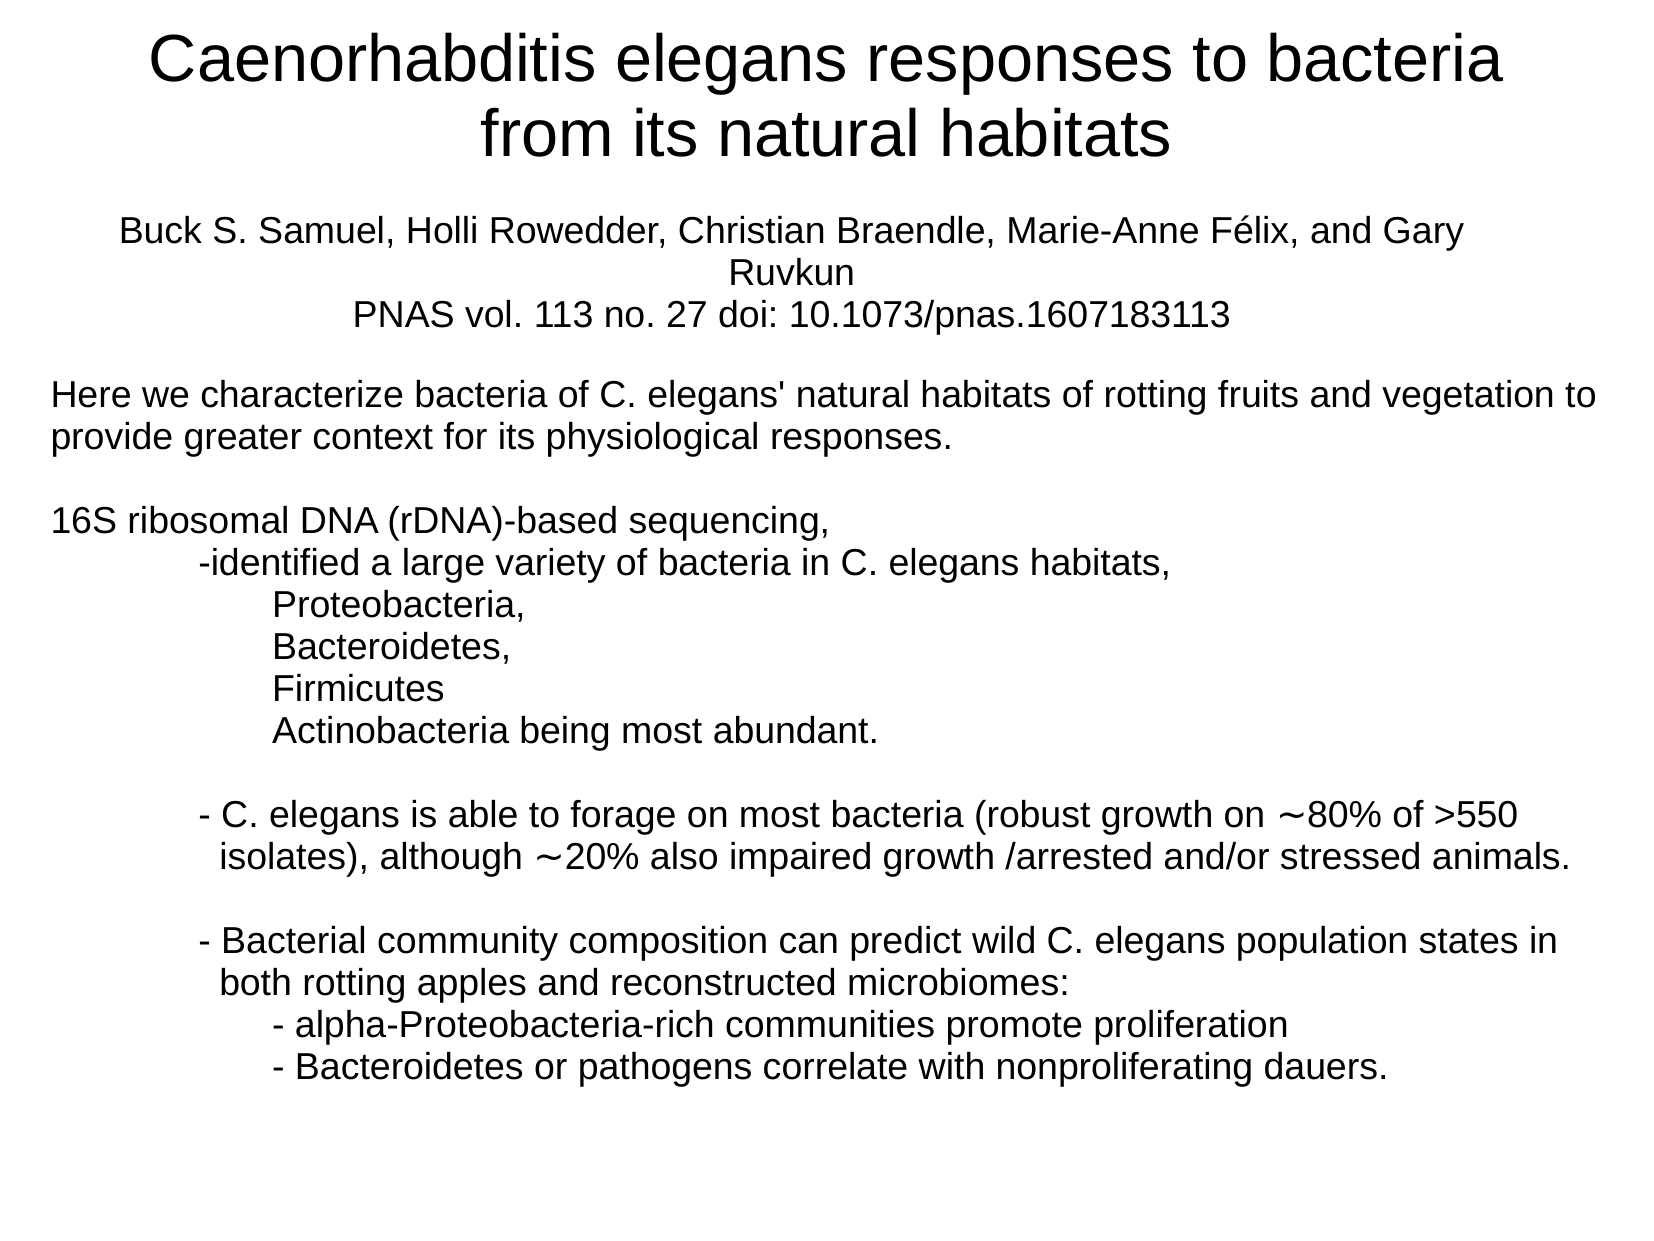

# Caenorhabditis elegans responses to bacteria from its natural habitats
Buck S. Samuel, Holli Rowedder, Christian Braendle, Marie-Anne Félix, and Gary Ruvkun
PNAS vol. 113 no. 27 doi: 10.1073/pnas.1607183113
Here we characterize bacteria of C. elegans' natural habitats of rotting fruits and vegetation to provide greater context for its physiological responses.
16S ribosomal DNA (rDNA)-based sequencing,
		-identified a large variety of bacteria in C. elegans habitats,
			Proteobacteria,
			Bacteroidetes,
			Firmicutes
			Actinobacteria being most abundant.
		- C. elegans is able to forage on most bacteria (robust growth on ∼80% of >550
 		 isolates), although ∼20% also impaired growth /arrested and/or stressed animals.
 		- Bacterial community composition can predict wild C. elegans population states in
 		 both rotting apples and reconstructed microbiomes:
			- alpha-Proteobacteria-rich communities promote proliferation
			- Bacteroidetes or pathogens correlate with nonproliferating dauers.